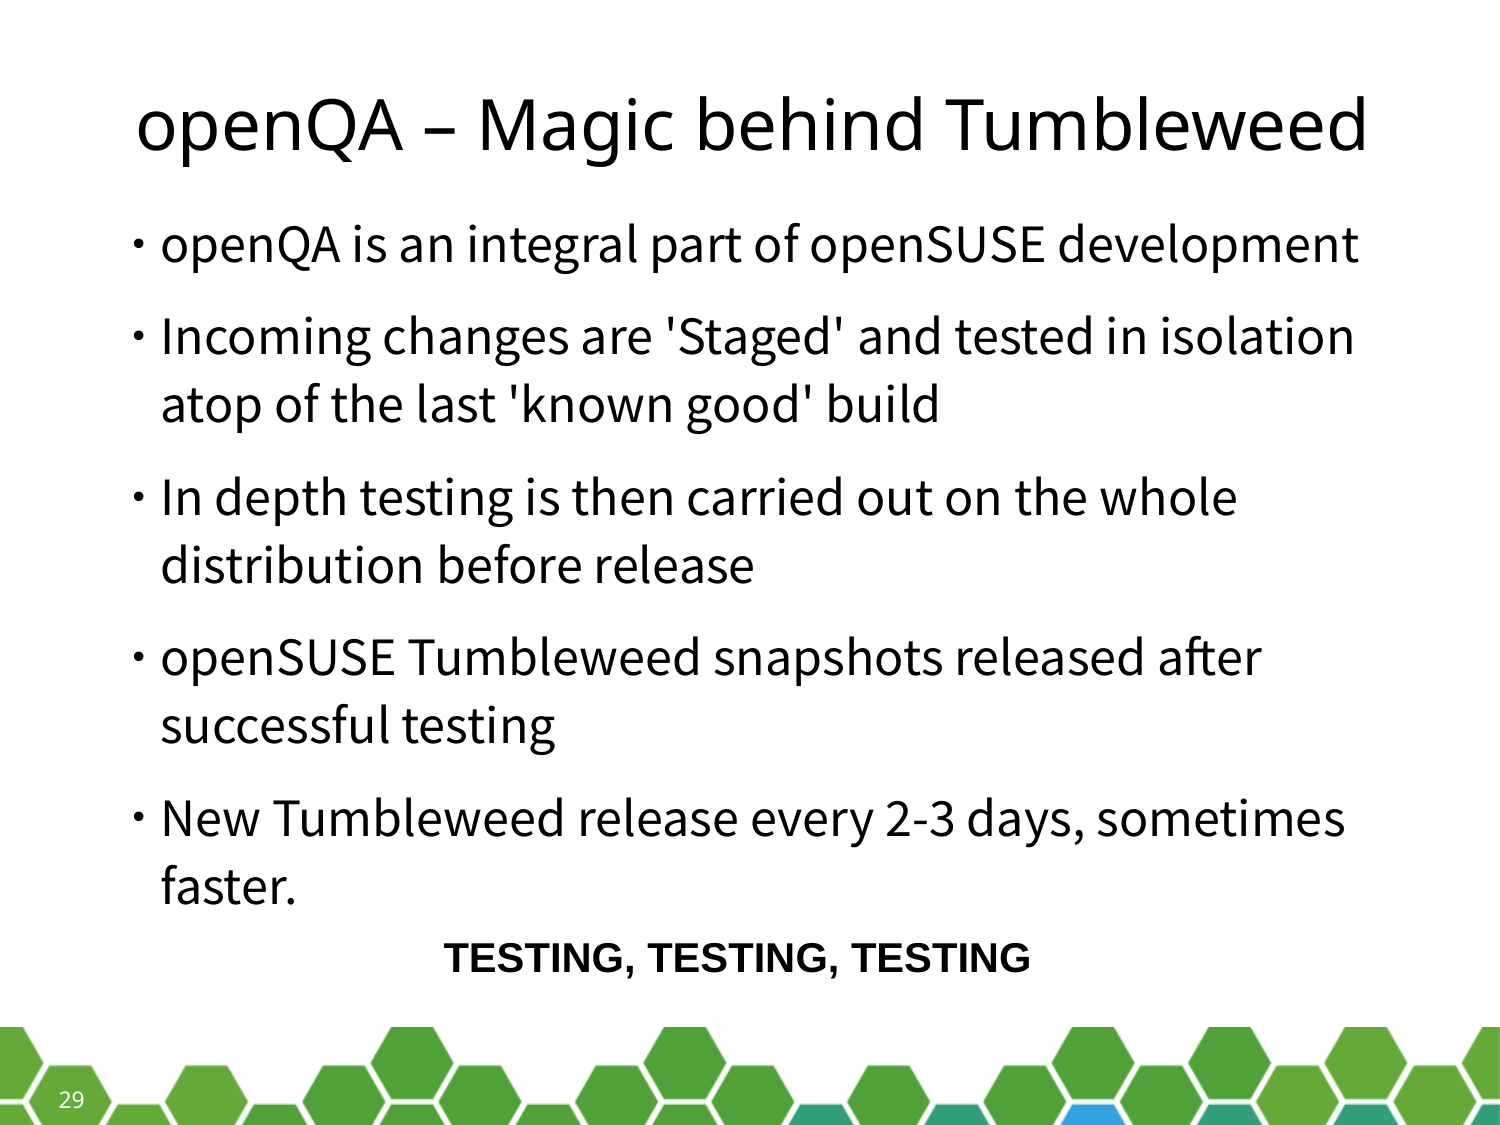

# openQA – Magic behind Tumbleweed
openQA is an integral part of openSUSE development
Incoming changes are 'Staged' and tested in isolation atop of the last 'known good' build
In depth testing is then carried out on the whole distribution before release
openSUSE Tumbleweed snapshots released after successful testing
New Tumbleweed release every 2-3 days, sometimes faster.
TESTING, TESTING, TESTING